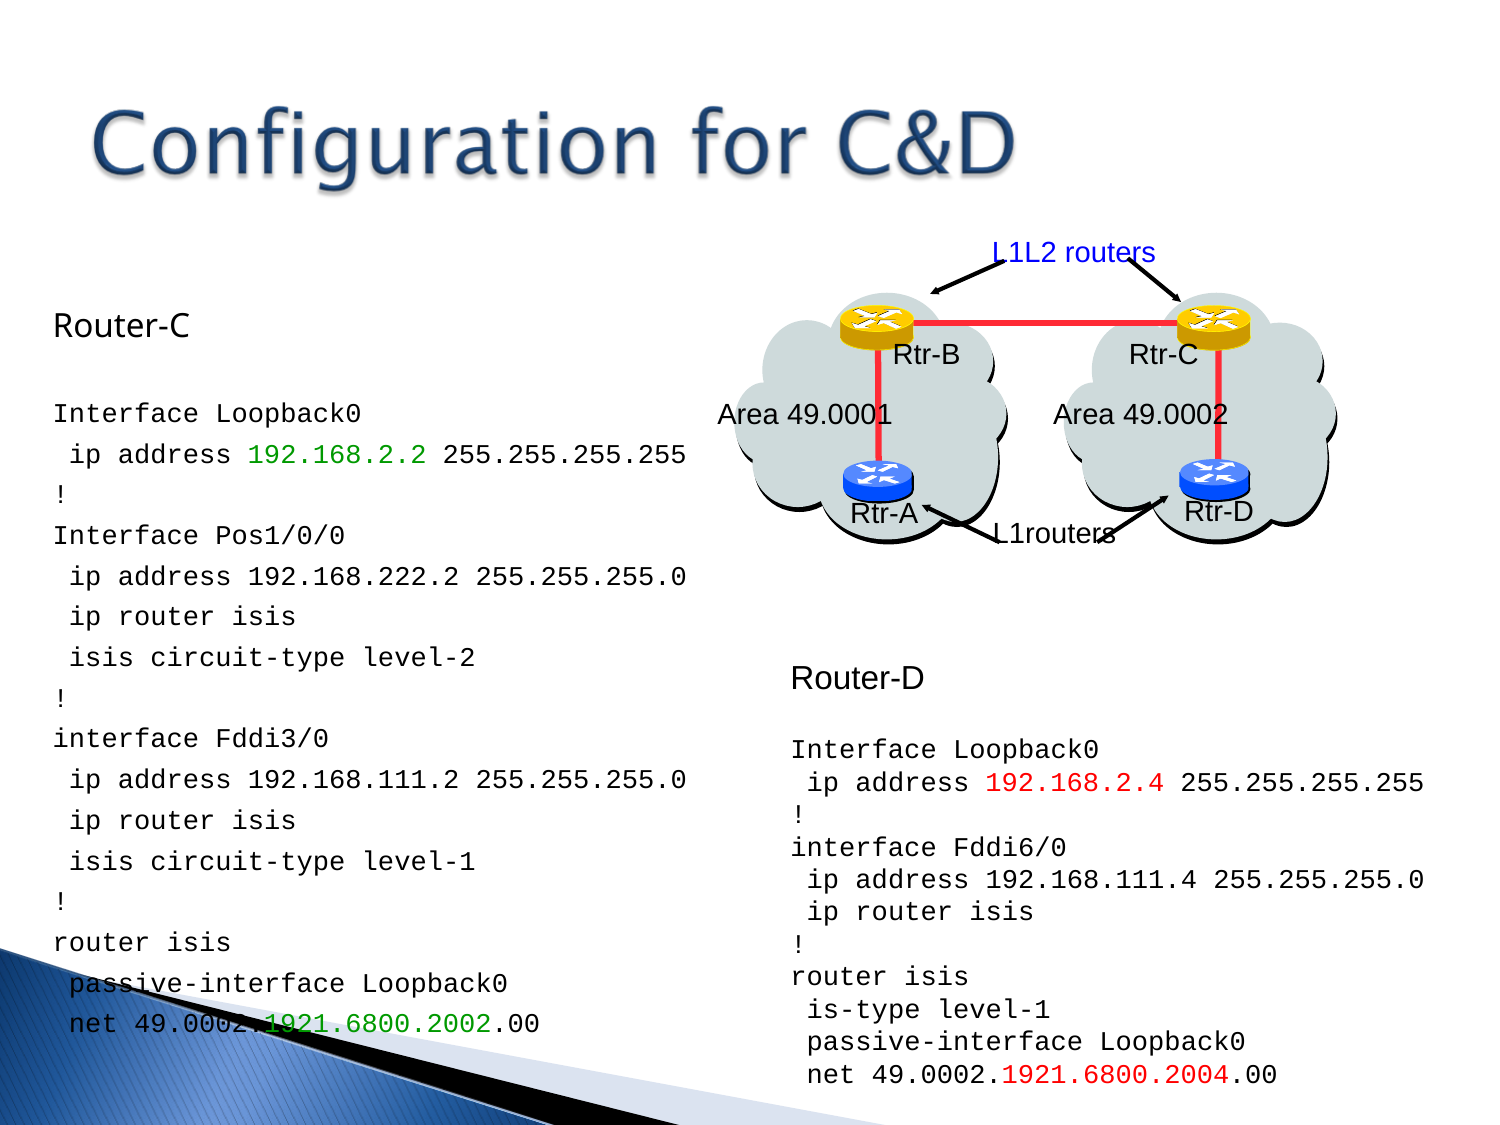

# Router-C
Interface Loopback0
 ip address 192.168.2.2 255.255.255.255
!
Interface Pos1/0/0
 ip address 192.168.222.2 255.255.255.0
 ip router isis
 isis circuit-type level-2
!
interface Fddi3/0
 ip address 192.168.111.2 255.255.255.0
 ip router isis
 isis circuit-type level-1
!
router isis
 passive-interface Loopback0
 net 49.0002.1921.6800.2002.00
L1L2 routers
Rtr-C
Rtr-B
Area 49.0002
Area 49.0001
Rtr-D
Rtr-A
L1routers
Router-D
Interface Loopback0
 ip address 192.168.2.4 255.255.255.255
!
interface Fddi6/0
 ip address 192.168.111.4 255.255.255.0
 ip router isis
!
router isis
 is-type level-1
 passive-interface Loopback0
 net 49.0002.1921.6800.2004.00